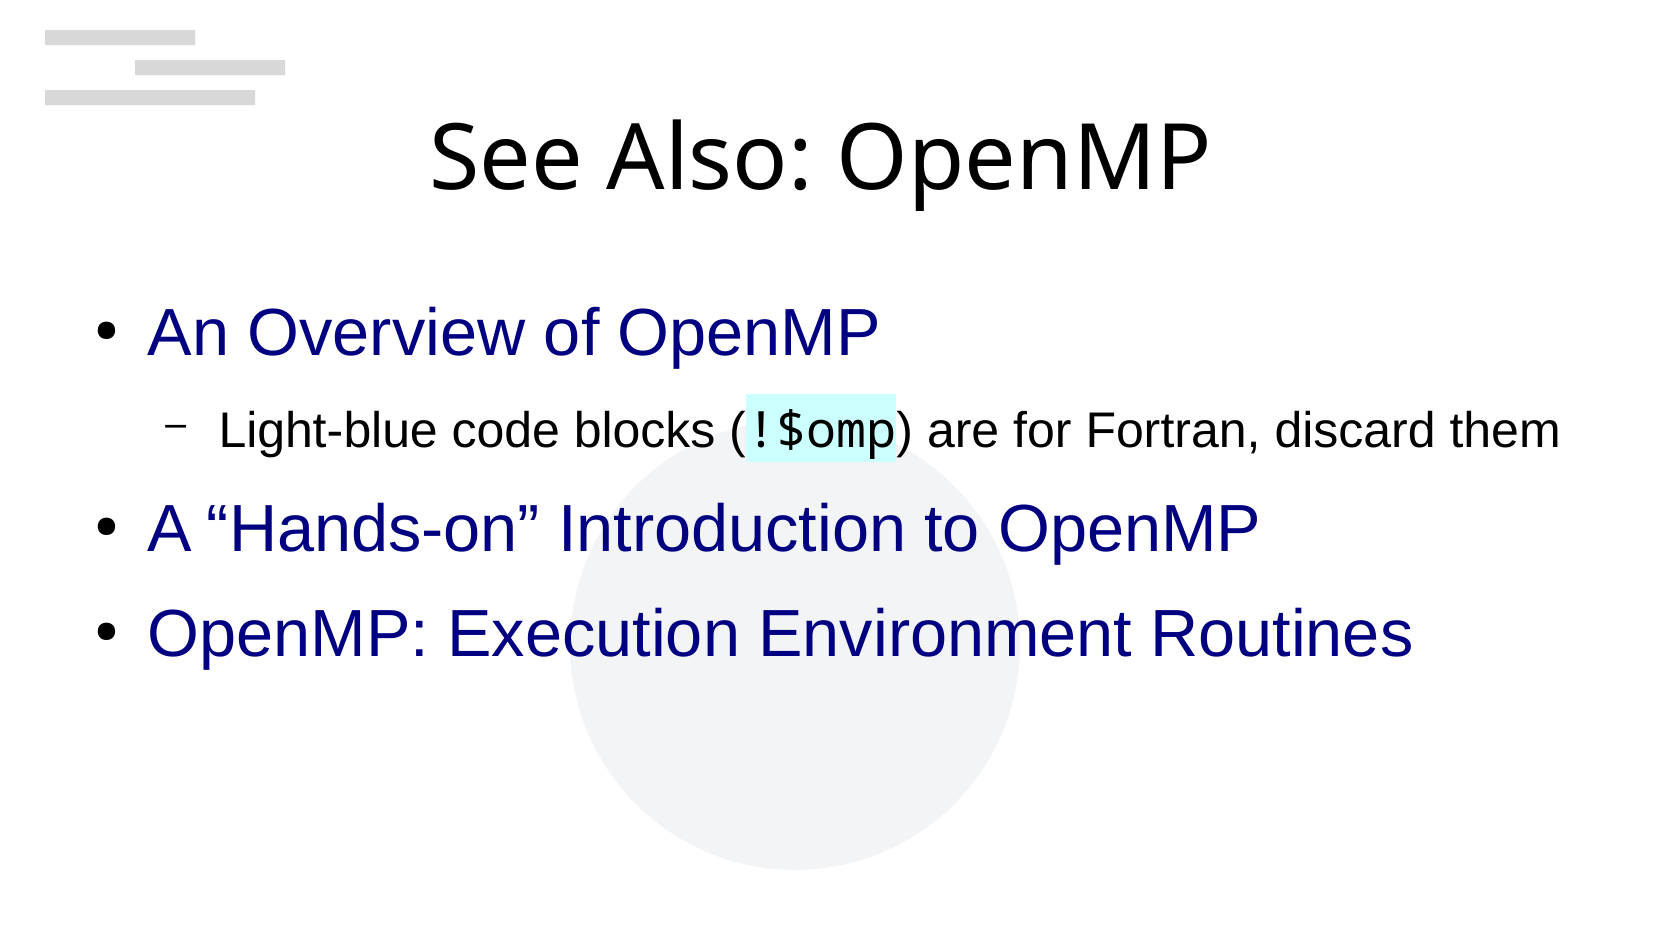

# See Also: OpenMP
An Overview of OpenMP
Light-blue code blocks (!$omp) are for Fortran, discard them
A “Hands-on” Introduction to OpenMP
OpenMP: Execution Environment Routines